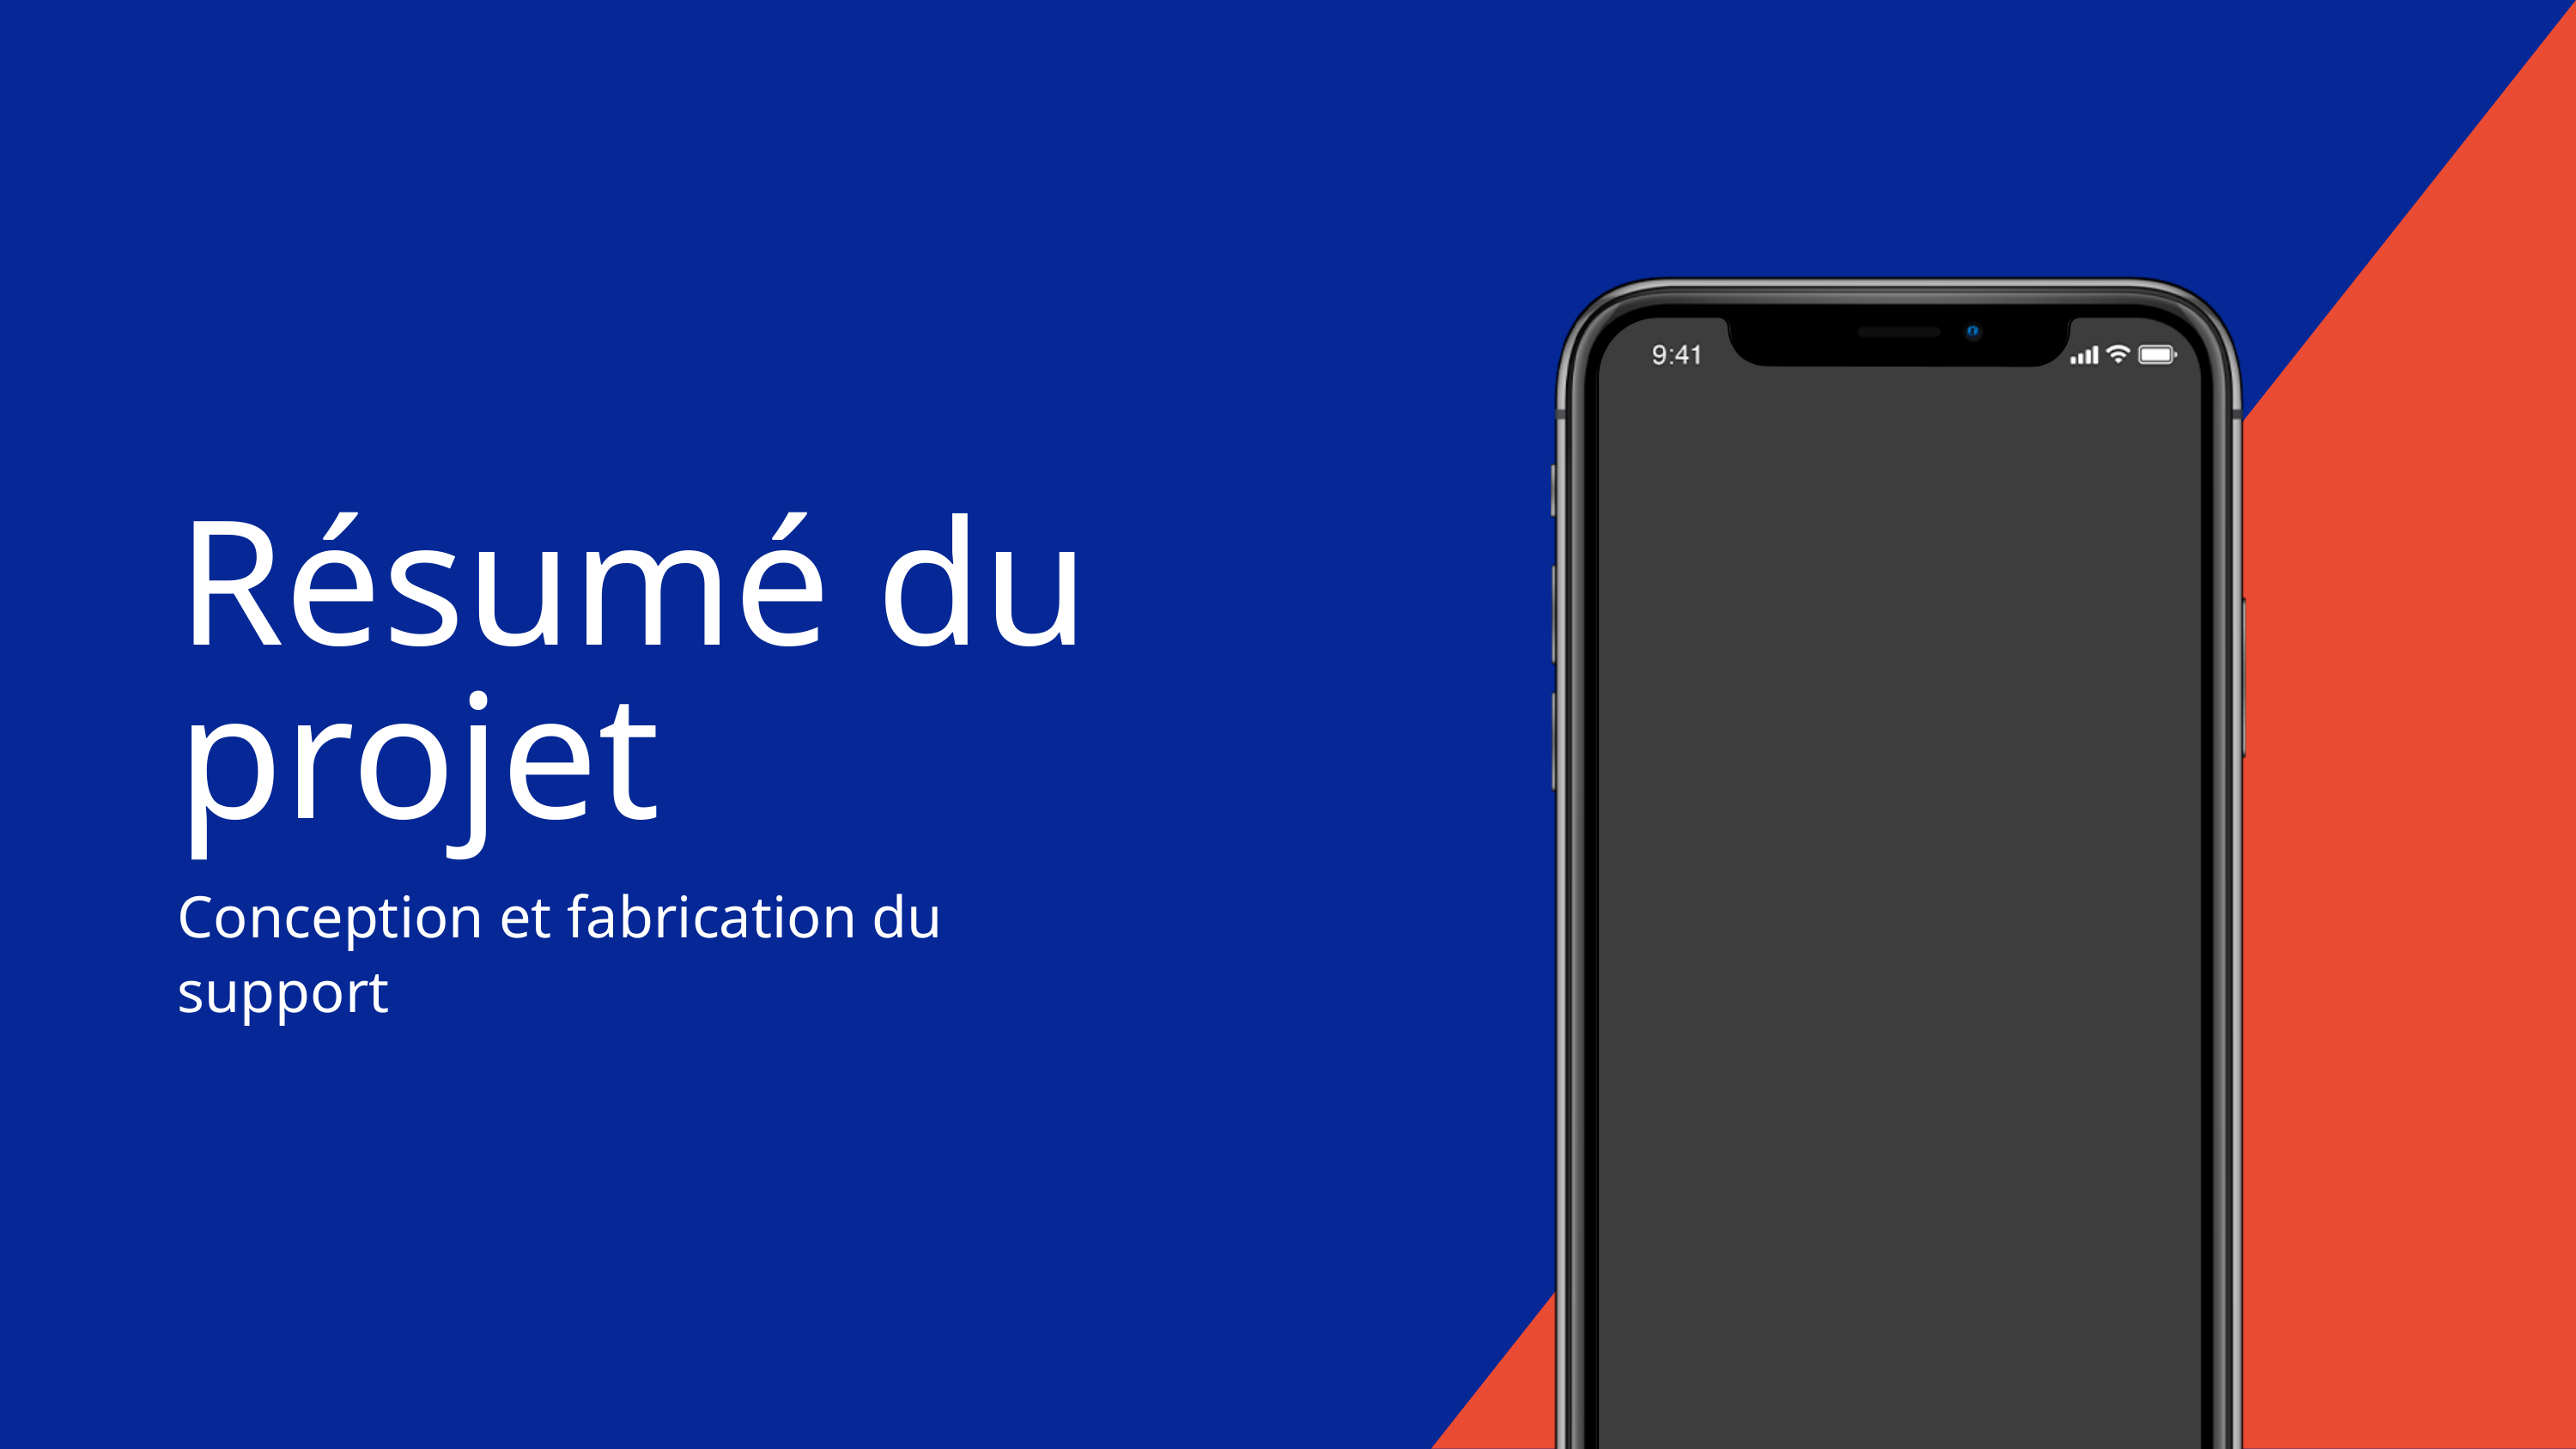

Résumé du projet
Conception et fabrication du support